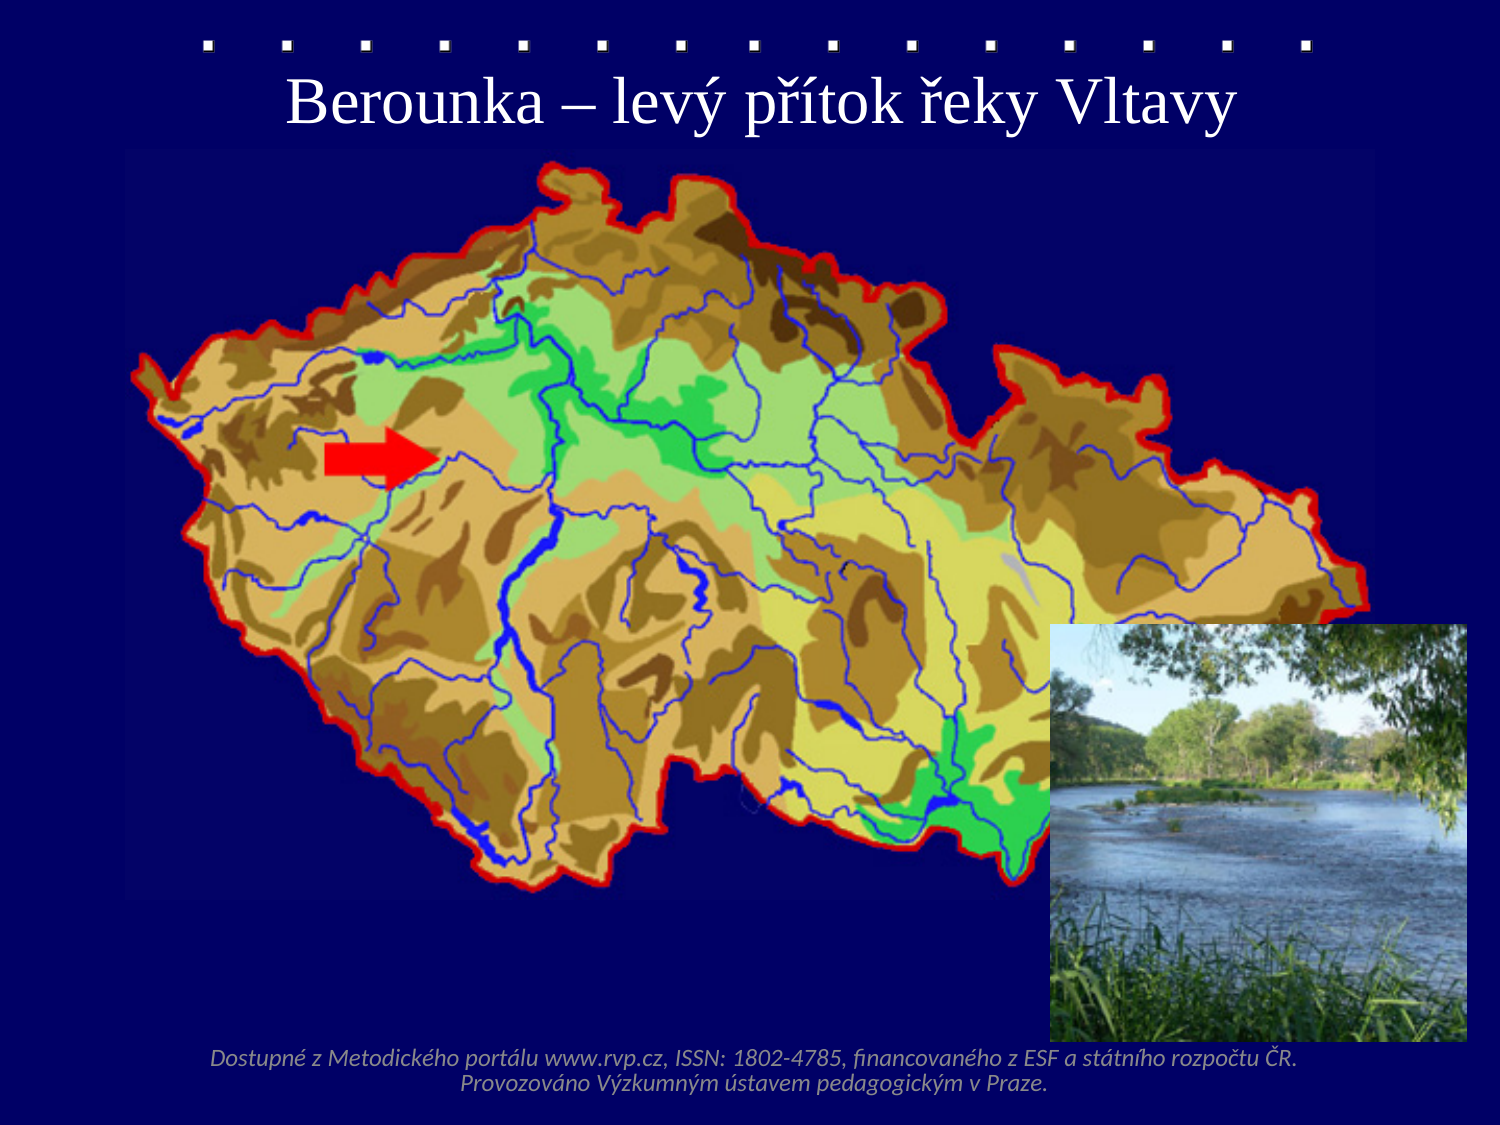

# Berounka – levý přítok řeky Vltavy